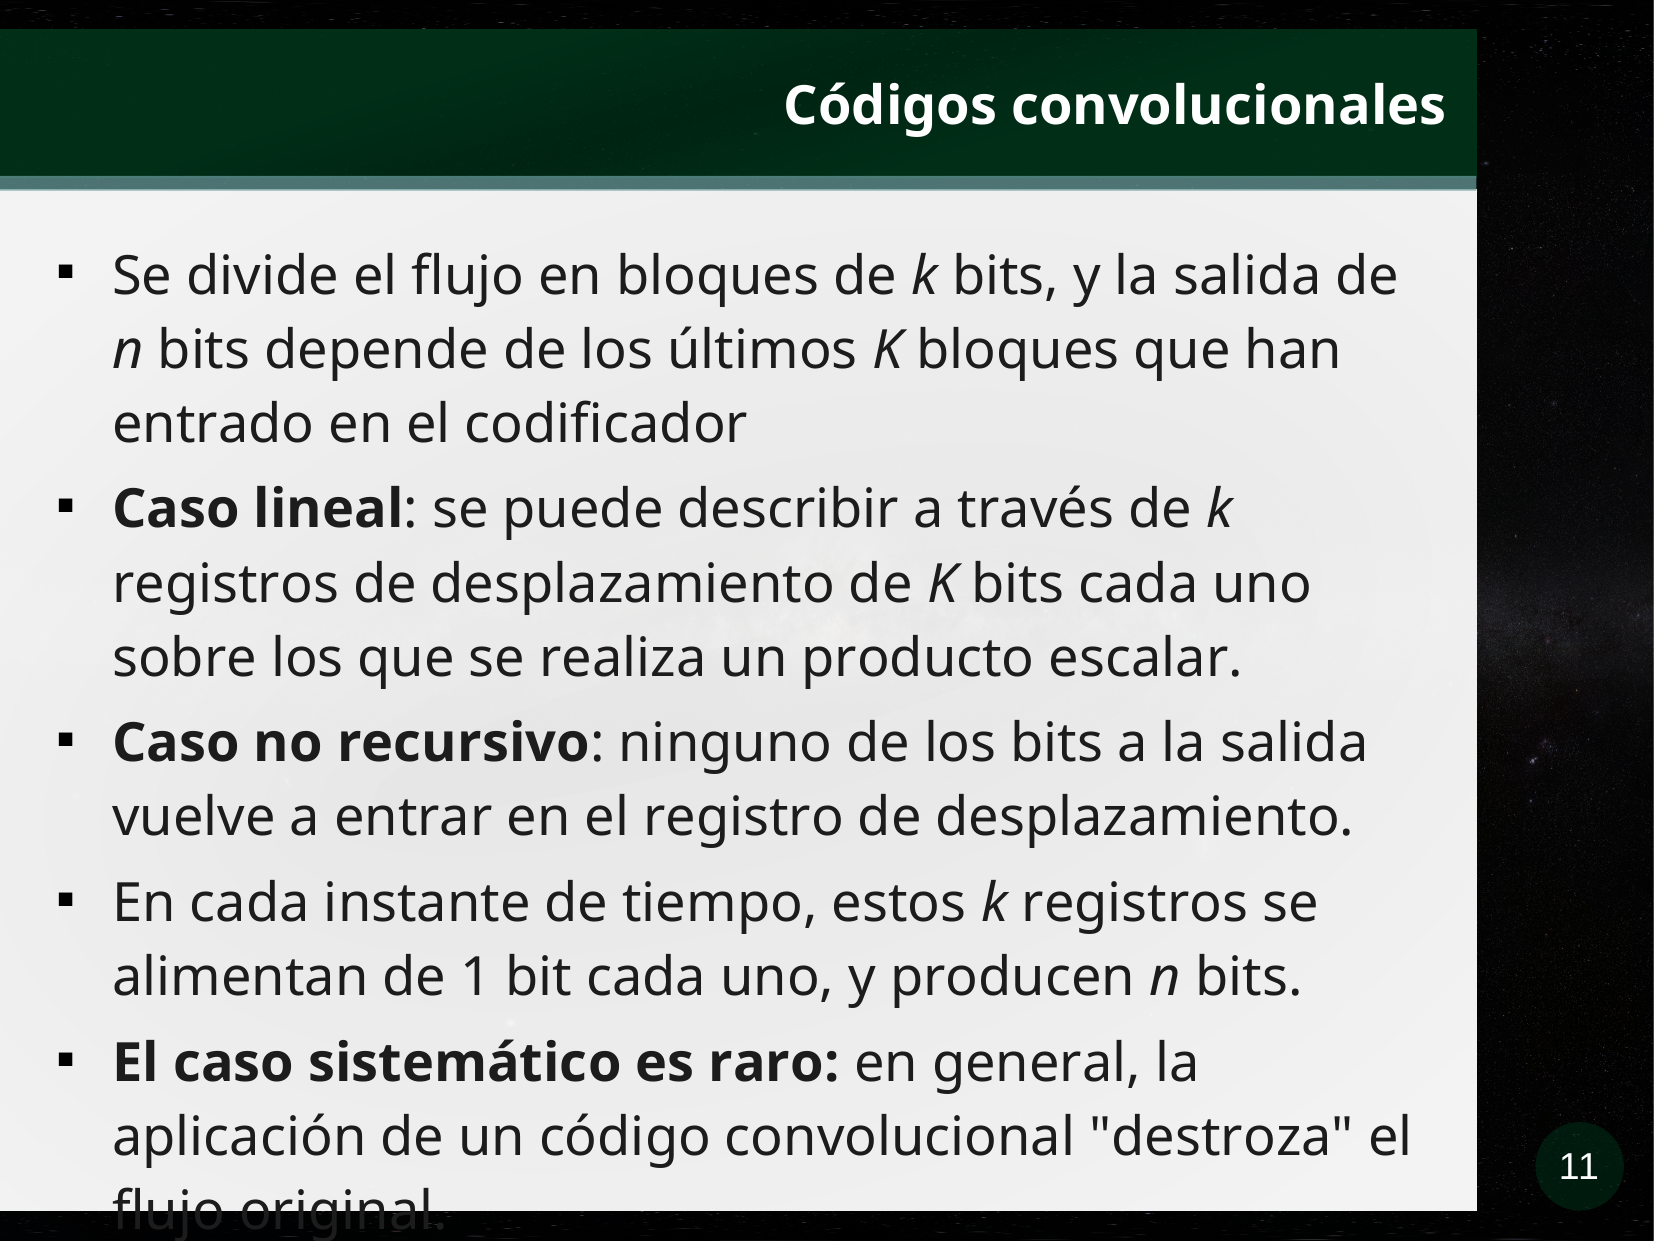

# Códigos convolucionales
Se divide el flujo en bloques de k bits, y la salida de n bits depende de los últimos K bloques que han entrado en el codificador
Caso lineal: se puede describir a través de k registros de desplazamiento de K bits cada uno sobre los que se realiza un producto escalar.
Caso no recursivo: ninguno de los bits a la salida vuelve a entrar en el registro de desplazamiento.
En cada instante de tiempo, estos k registros se alimentan de 1 bit cada uno, y producen n bits.
El caso sistemático es raro: en general, la aplicación de un código convolucional "destroza" el flujo original.